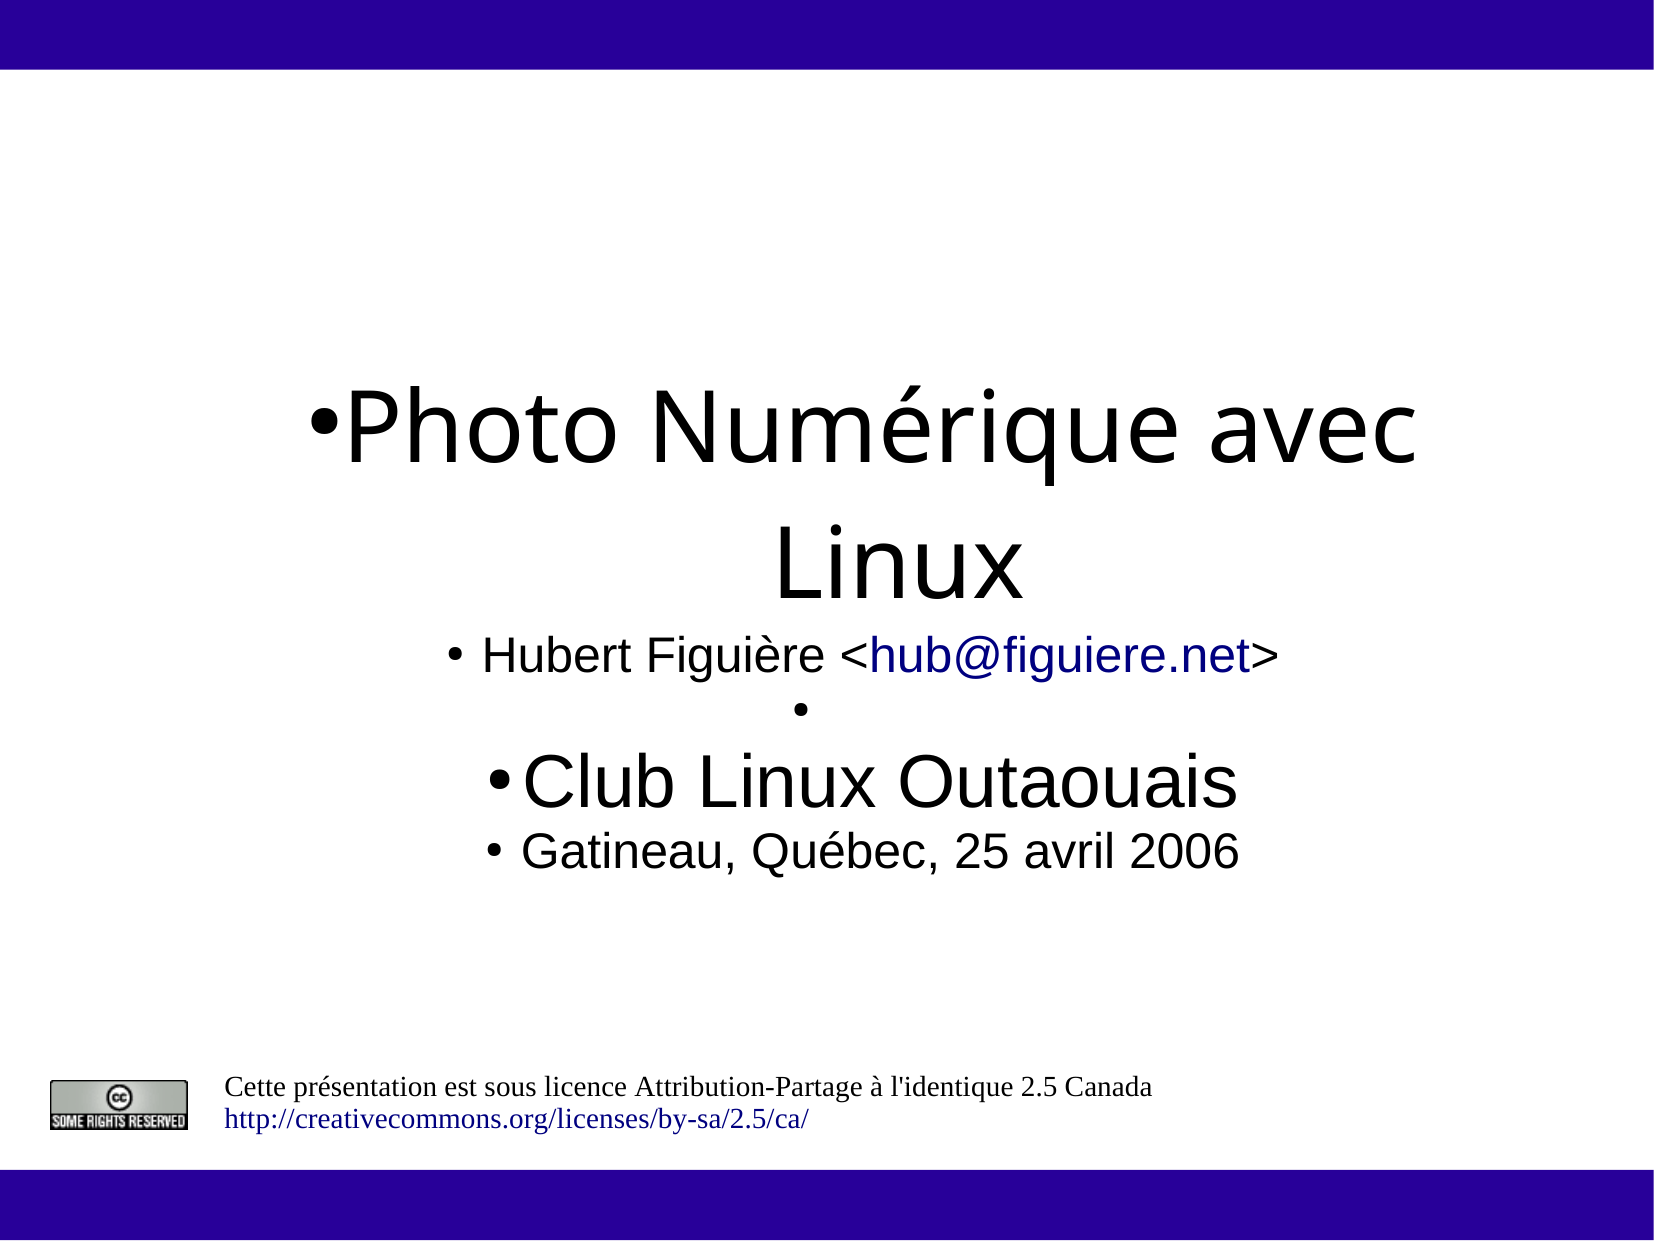

# Photo Numérique avec Linux
Hubert Figuière <hub@figuiere.net>
Club Linux Outaouais
Gatineau, Québec, 25 avril 2006
Cette présentation est sous licence Attribution-Partage à l'identique 2.5 Canada
http://creativecommons.org/licenses/by-sa/2.5/ca/